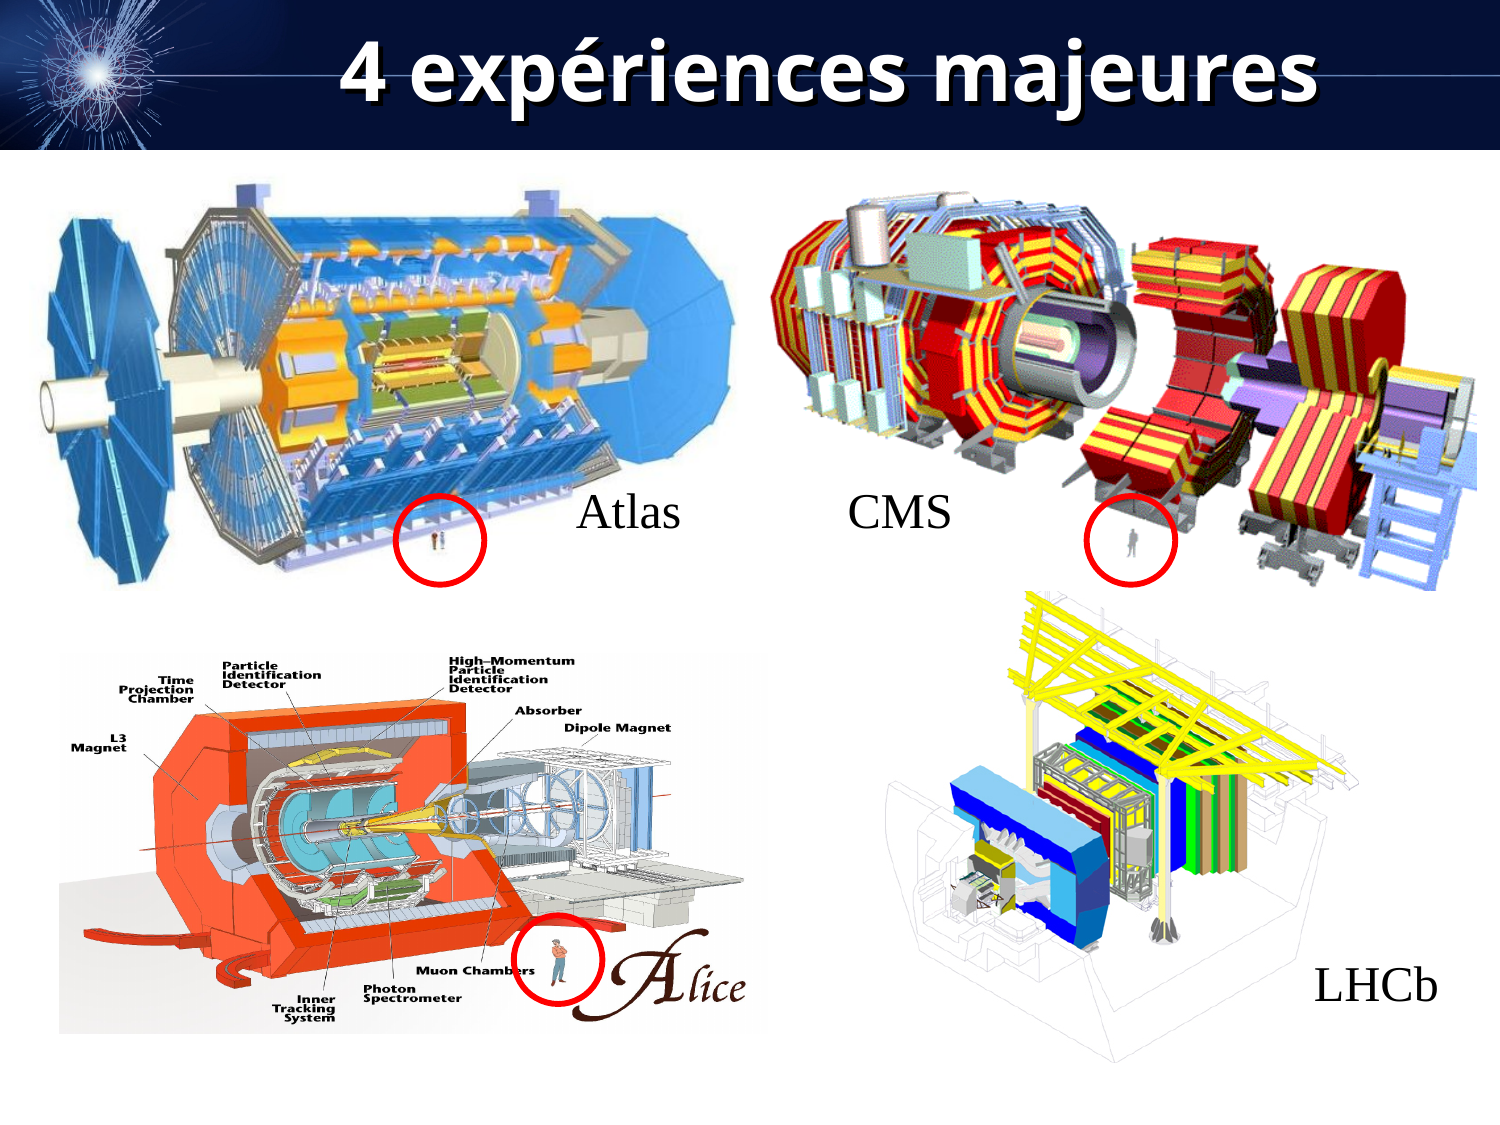

# 4 expériences majeures
Atlas
CMS
LHCb